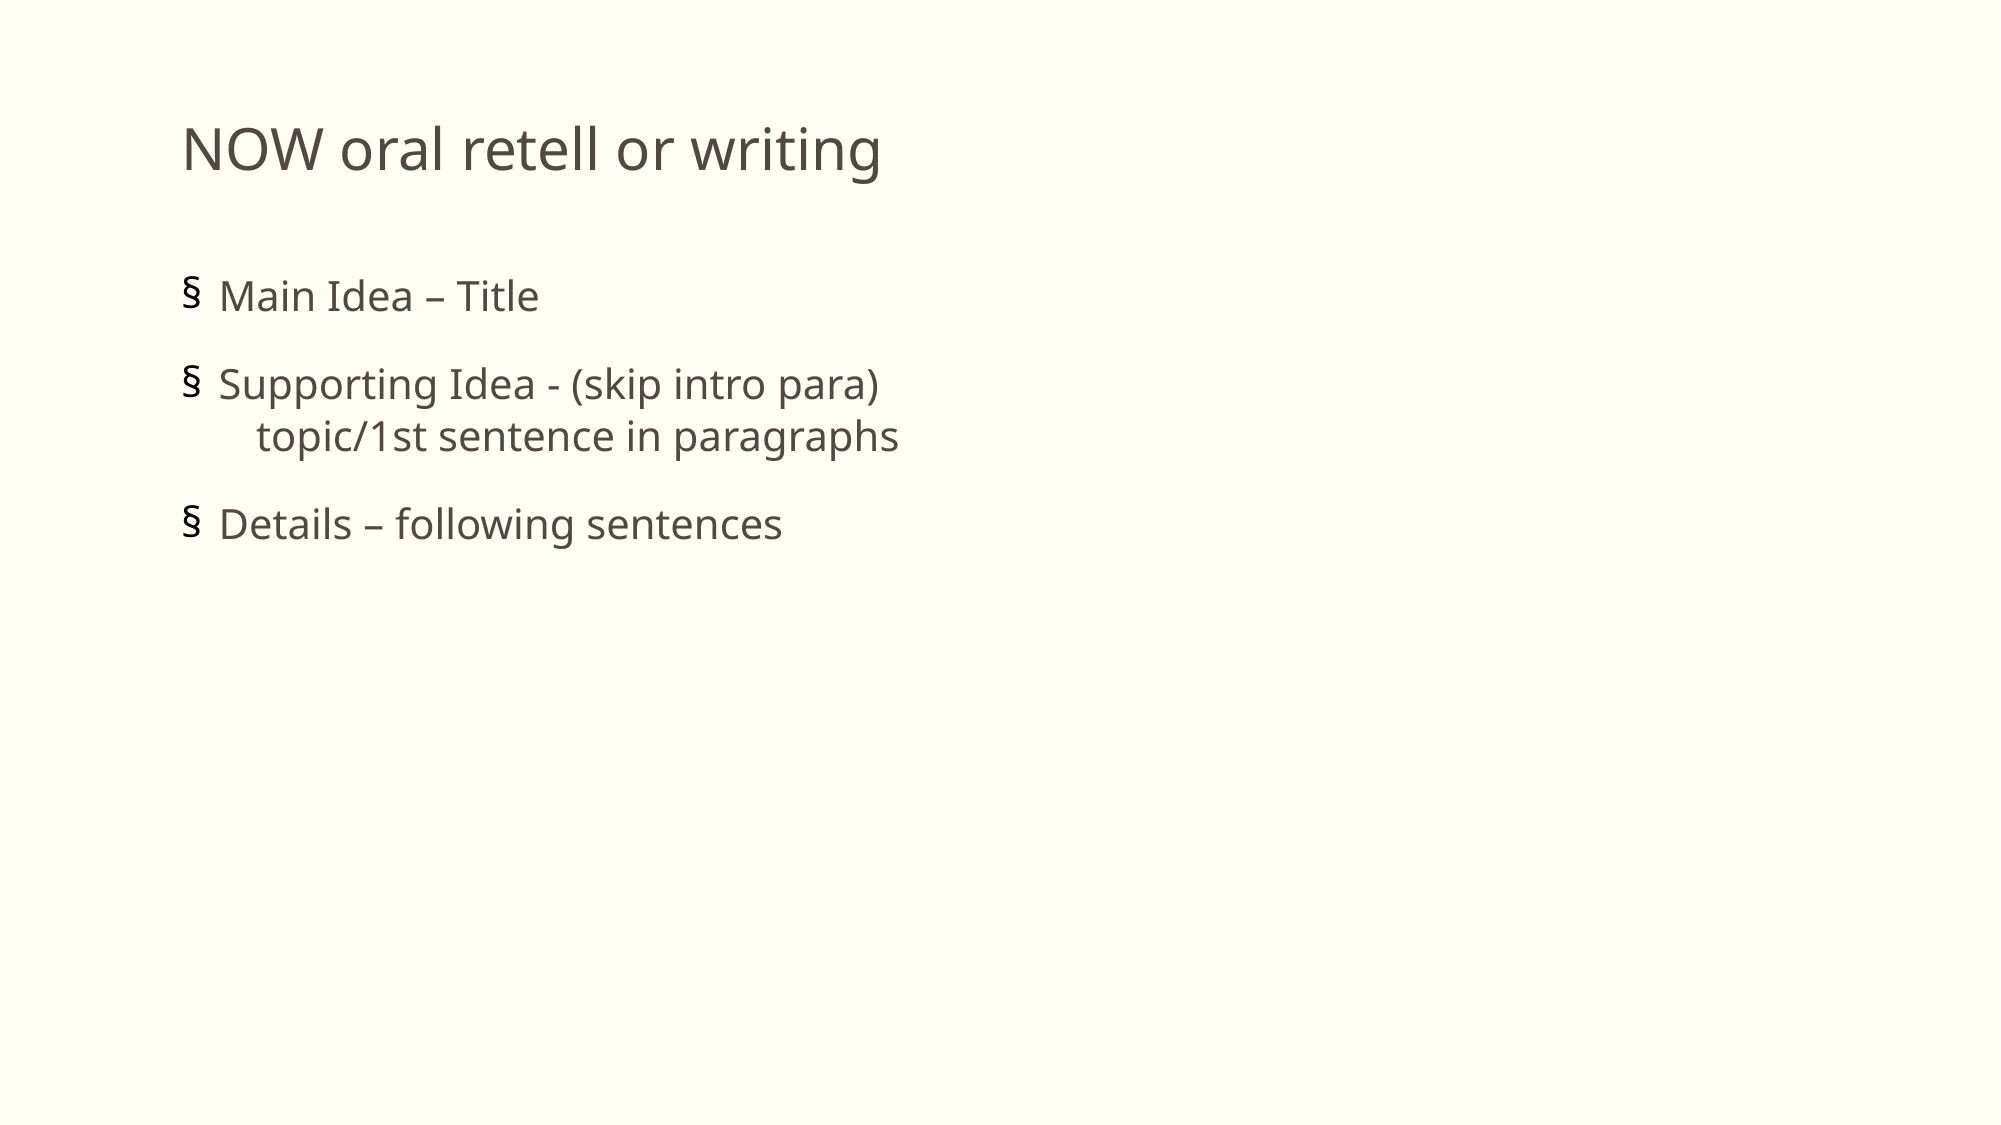

# NOW oral retell or writing
Main Idea – Title
Supporting Idea - (skip intro para) topic/1st sentence in paragraphs
Details – following sentences